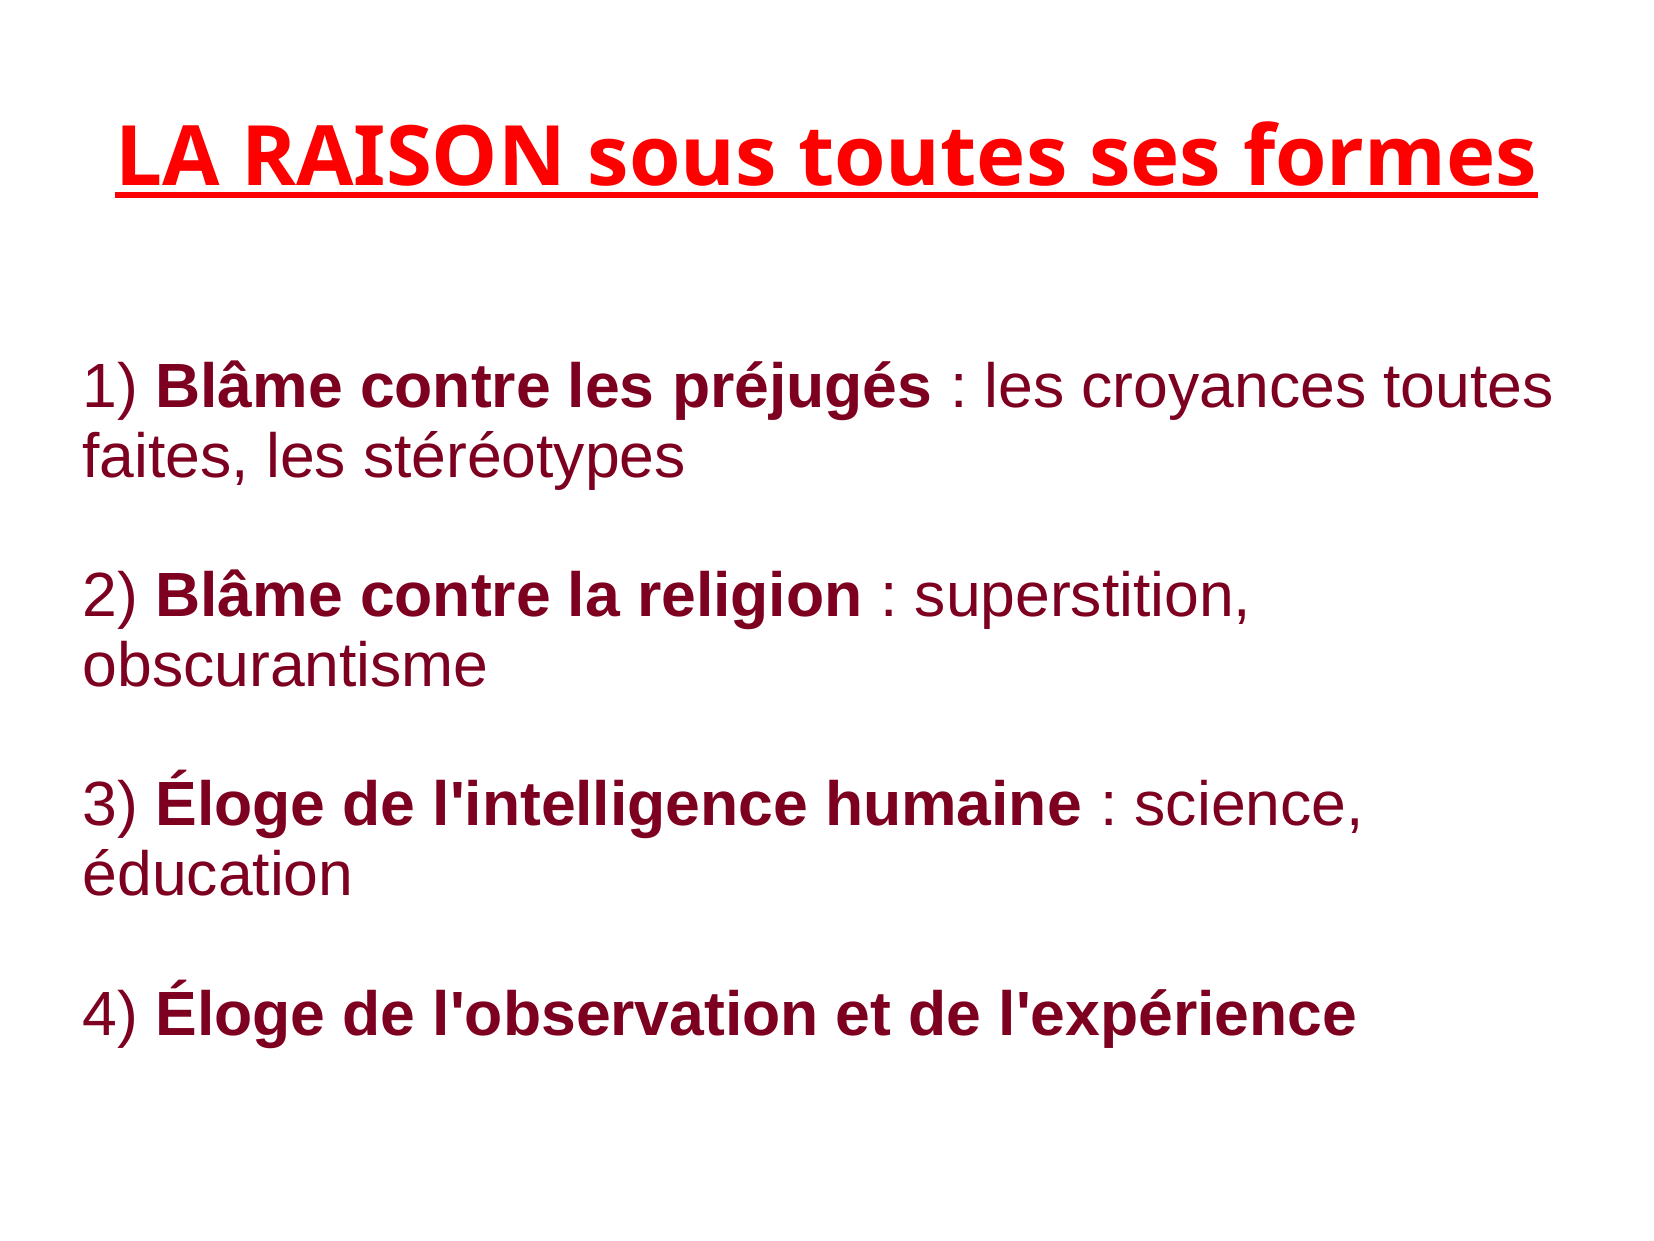

# LA RAISON sous toutes ses formes
1) Blâme contre les préjugés : les croyances toutes faites, les stéréotypes
2) Blâme contre la religion : superstition, obscurantisme
3) Éloge de l'intelligence humaine : science, éducation
4) Éloge de l'observation et de l'expérience